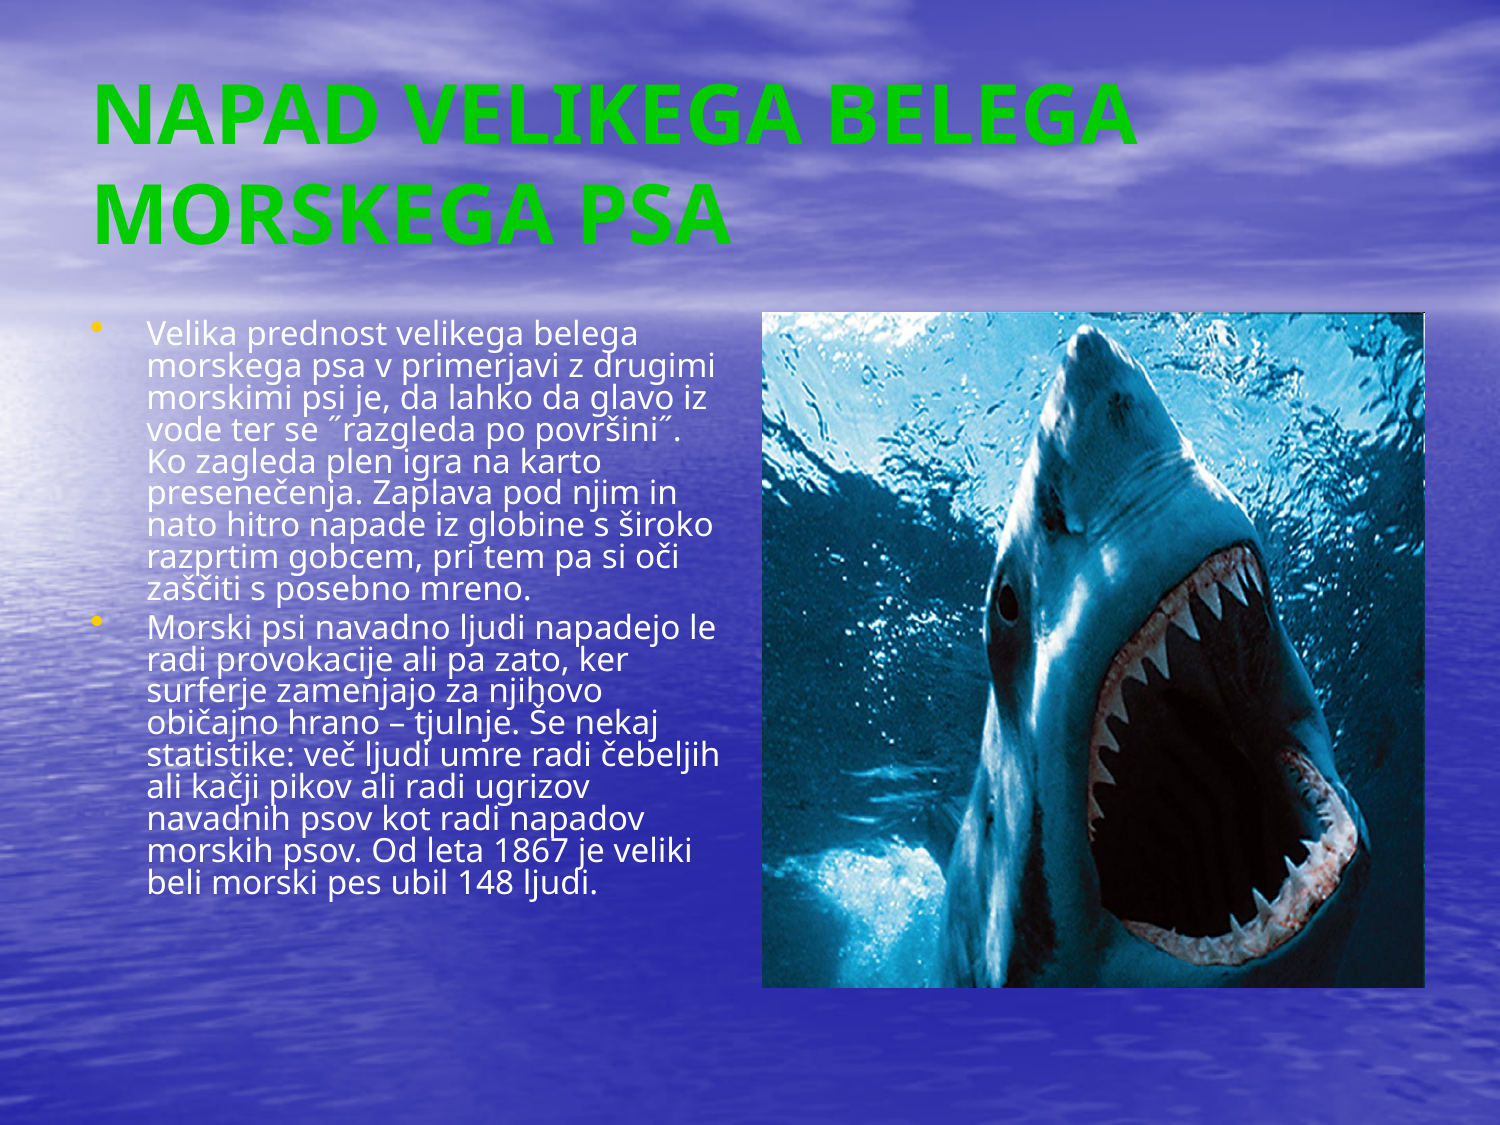

# NAPAD VELIKEGA BELEGA MORSKEGA PSA
Velika prednost velikega belega morskega psa v primerjavi z drugimi morskimi psi je, da lahko da glavo iz vode ter se ˝razgleda po površini˝. Ko zagleda plen igra na karto presenečenja. Zaplava pod njim in nato hitro napade iz globine s široko razprtim gobcem, pri tem pa si oči zaščiti s posebno mreno.
Morski psi navadno ljudi napadejo le radi provokacije ali pa zato, ker surferje zamenjajo za njihovo običajno hrano – tjulnje. Še nekaj statistike: več ljudi umre radi čebeljih ali kačji pikov ali radi ugrizov navadnih psov kot radi napadov morskih psov. Od leta 1867 je veliki beli morski pes ubil 148 ljudi.